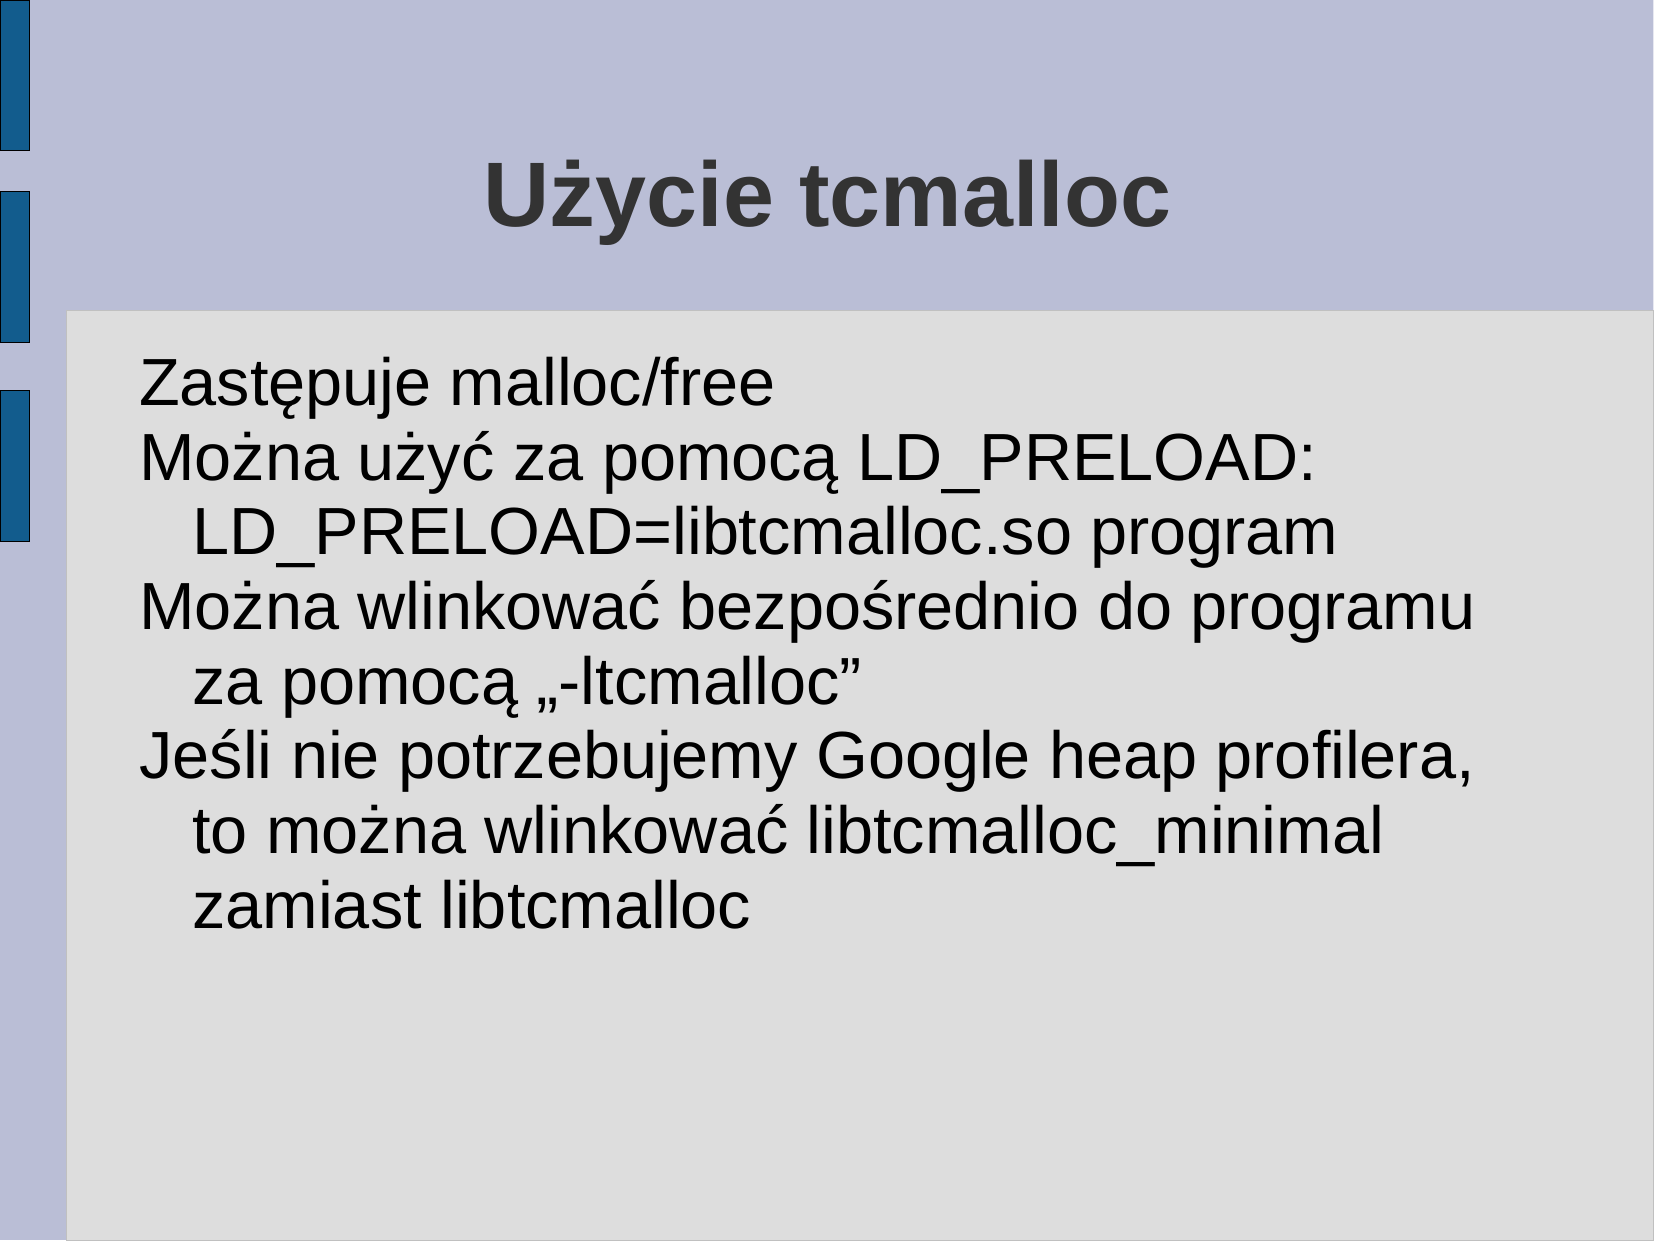

# Użycie tcmalloc
Zastępuje malloc/free
Można użyć za pomocą LD_PRELOAD: LD_PRELOAD=libtcmalloc.so program
Można wlinkować bezpośrednio do programu za pomocą „-ltcmalloc”
Jeśli nie potrzebujemy Google heap profilera, to można wlinkować libtcmalloc_minimal zamiast libtcmalloc